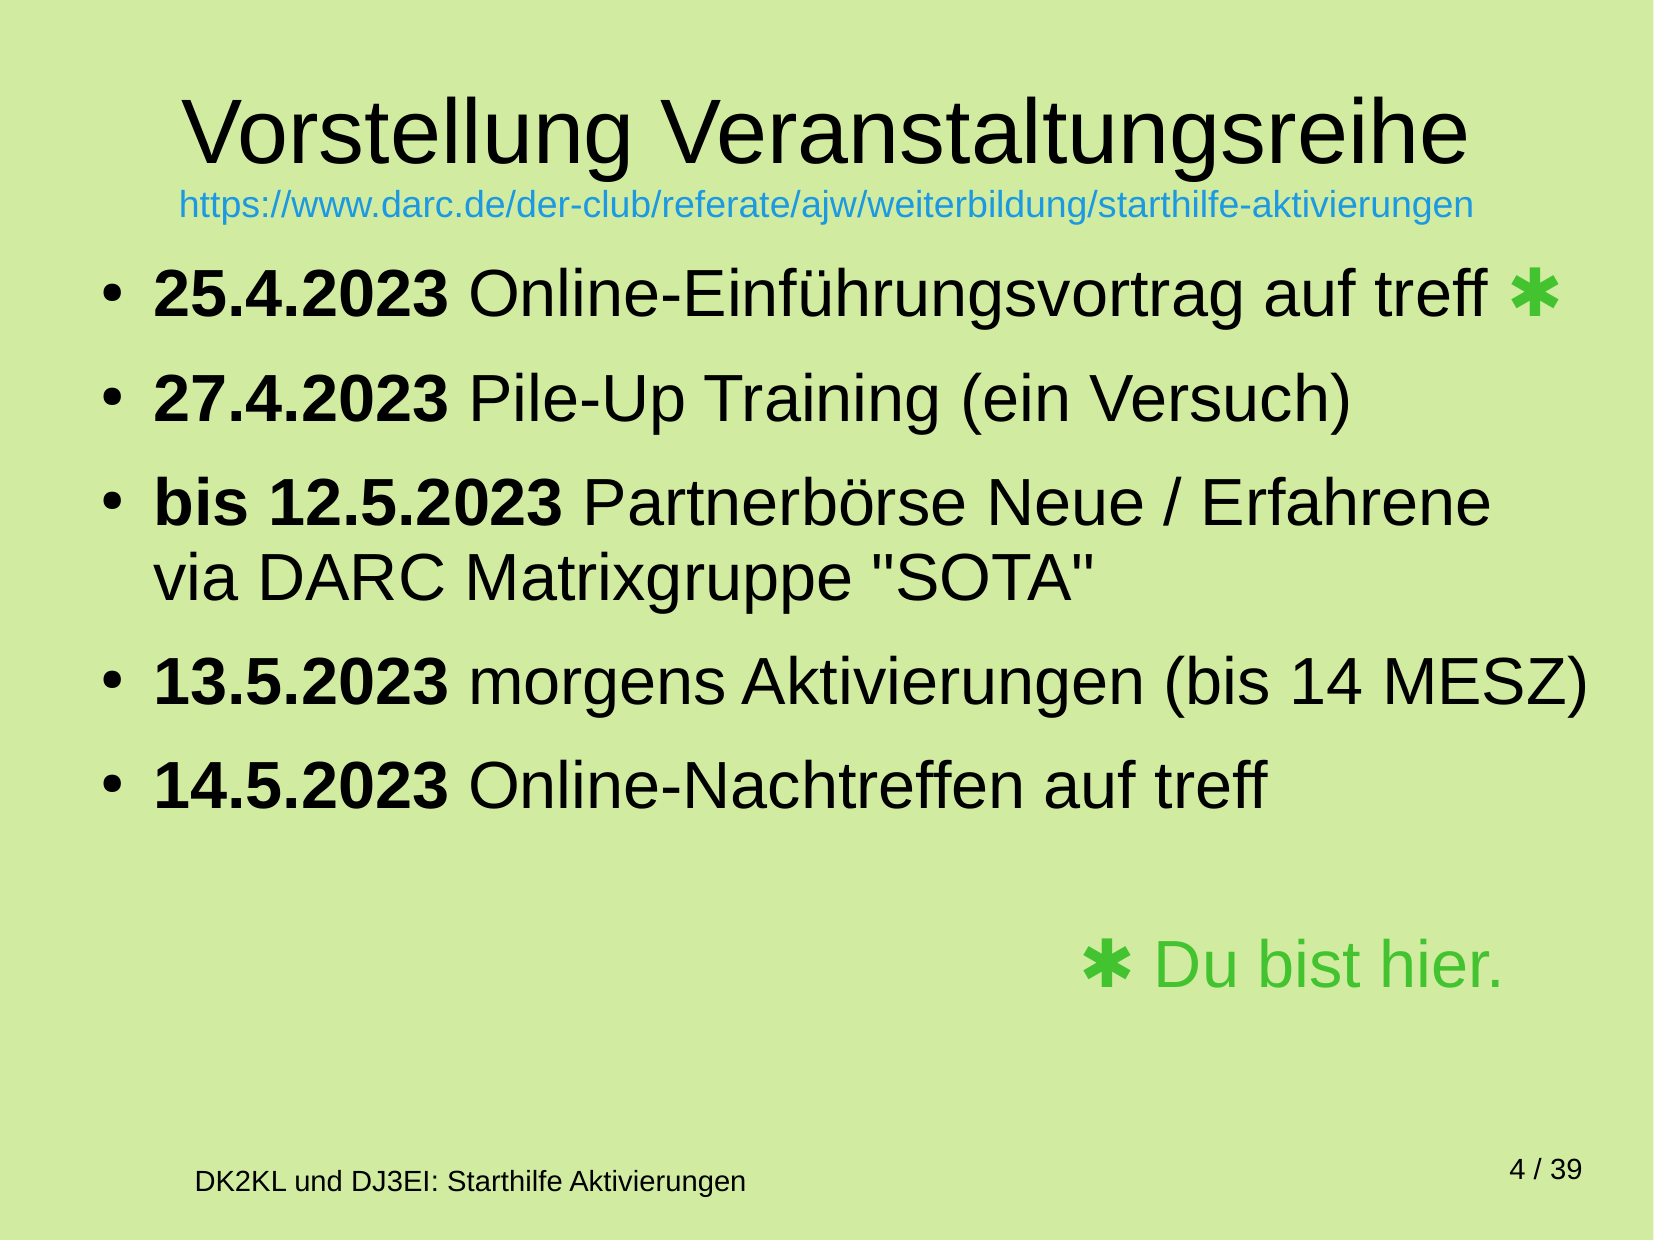

# Vorstellung Veranstaltungsreihe https://www.darc.de/der-club/referate/ajw/weiterbildung/starthilfe-aktivierungen
25.4.2023 Online-Einführungsvortrag auf treff ✱
27.4.2023 Pile-Up Training (ein Versuch)
bis 12.5.2023 Partnerbörse Neue / Erfahrene
via DARC Matrixgruppe "SOTA"
13.5.2023 morgens Aktivierungen (bis 14 MESZ)
14.5.2023 Online-Nachtreffen auf treff
✱ Du bist hier.